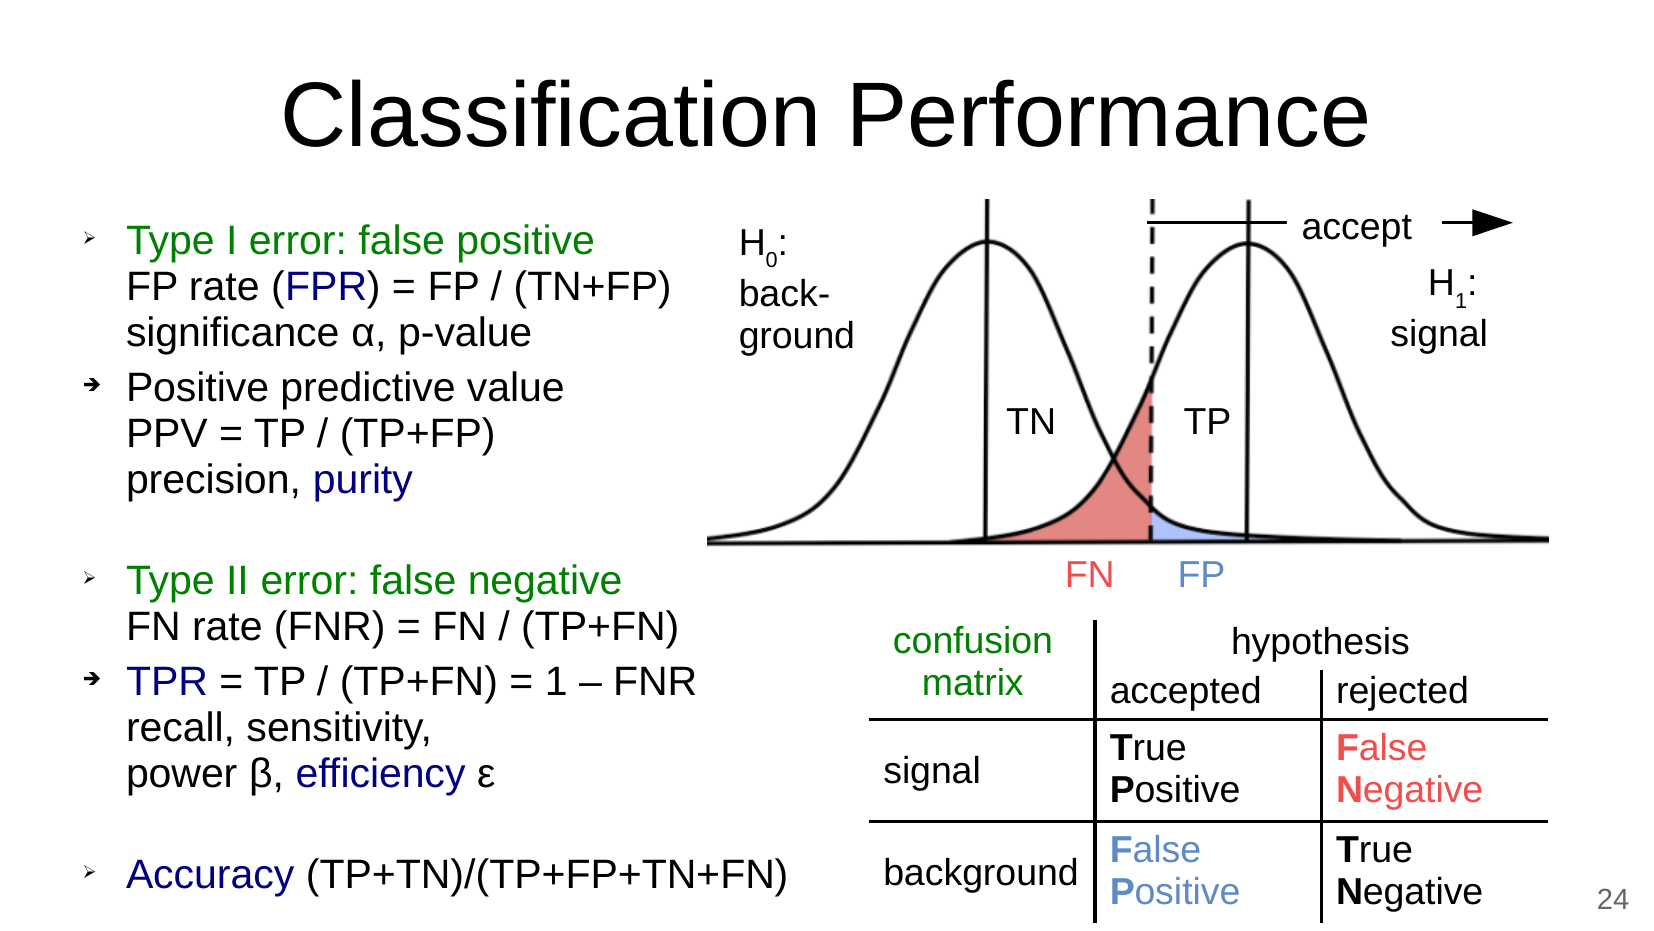

# Classification Performance
accept
H0:
back-
ground
Type I error: false positive
FP rate (FPR) = FP / (TN+FP)
significance α, p-value
Positive predictive value
PPV = TP / (TP+FP)
precision, purity
Type II error: false negative
FN rate (FNR) = FN / (TP+FN)
TPR = TP / (TP+FN) = 1 – FNR
recall, sensitivity,
power β, efficiency ε
Accuracy (TP+TN)/(TP+FP+TN+FN)
H1:
signal
TN
TP
FN
FP
confusion
matrix
hypothesis
| | accepted | rejected |
| --- | --- | --- |
| signal | True Positive | False Negative |
| background | False Positive | True Negative |